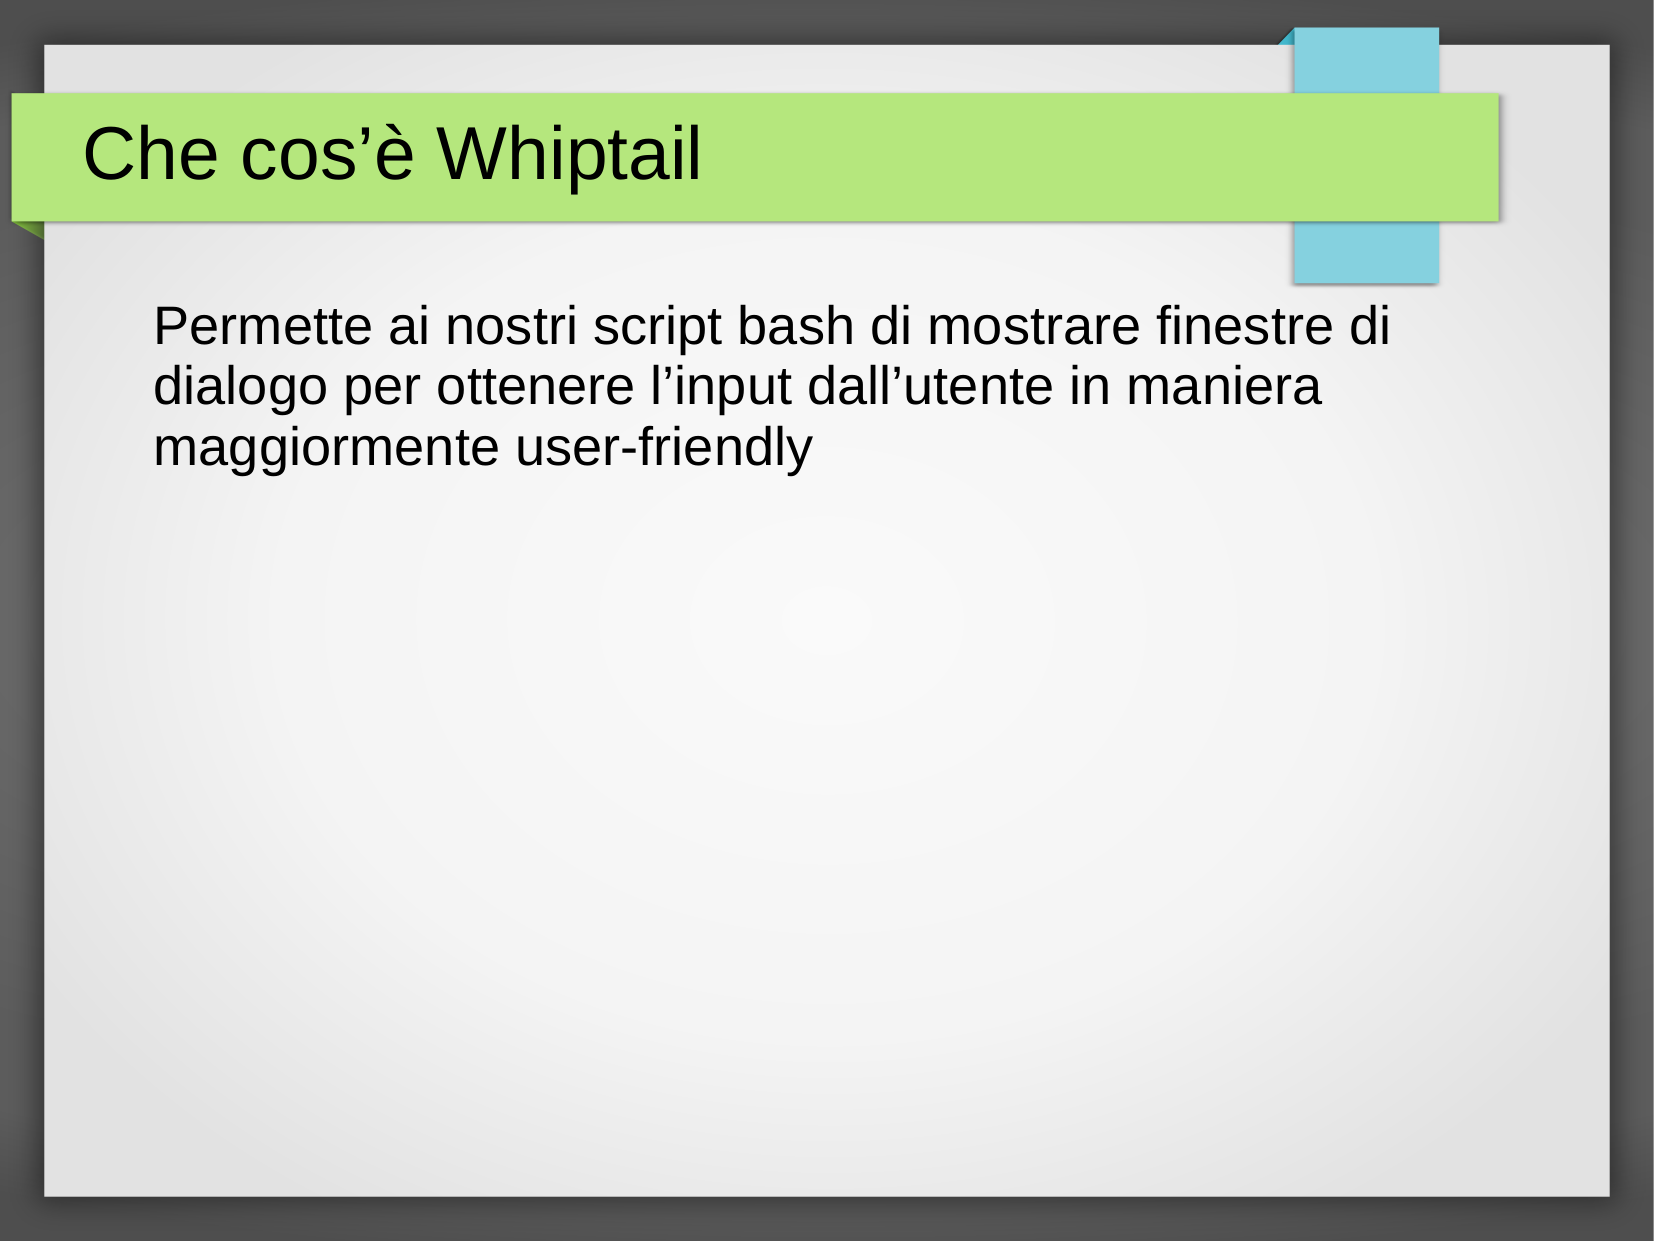

# Che cos’è Whiptail
Permette ai nostri script bash di mostrare finestre di dialogo per ottenere l’input dall’utente in maniera maggiormente user-friendly